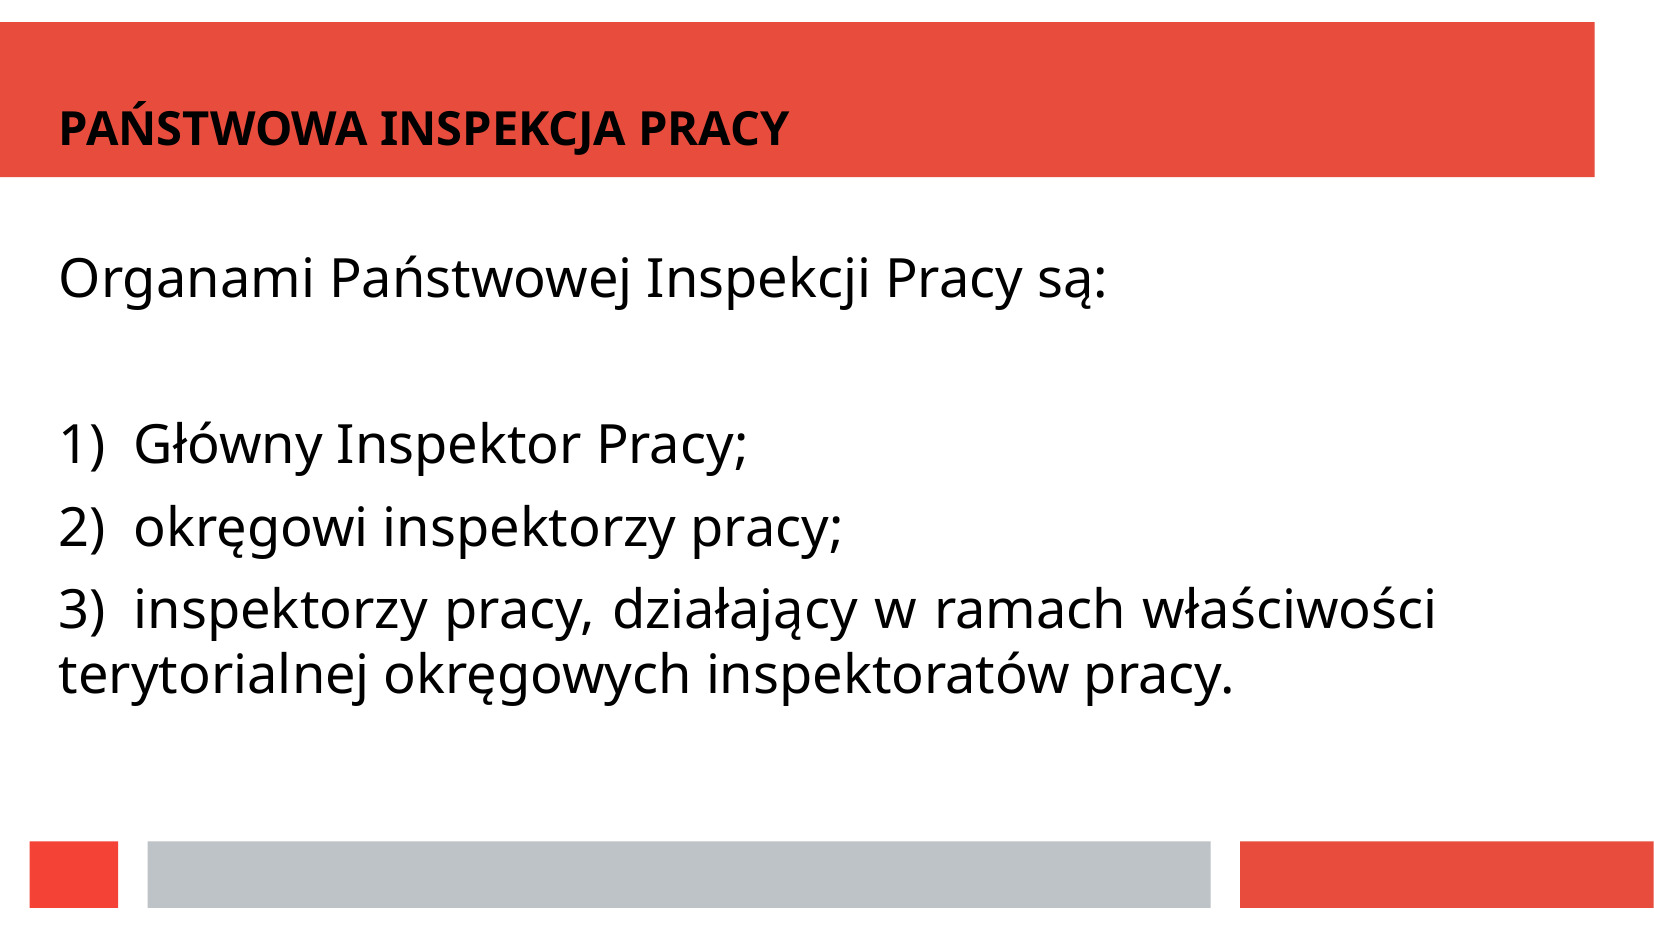

# PAŃSTWOWA INSPEKCJA PRACY
Organami Państwowej Inspekcji Pracy są:
1)	Główny Inspektor Pracy;
2)	okręgowi inspektorzy pracy;
3)	inspektorzy pracy, działający w ramach właściwości terytorialnej okręgowych inspektoratów pracy.